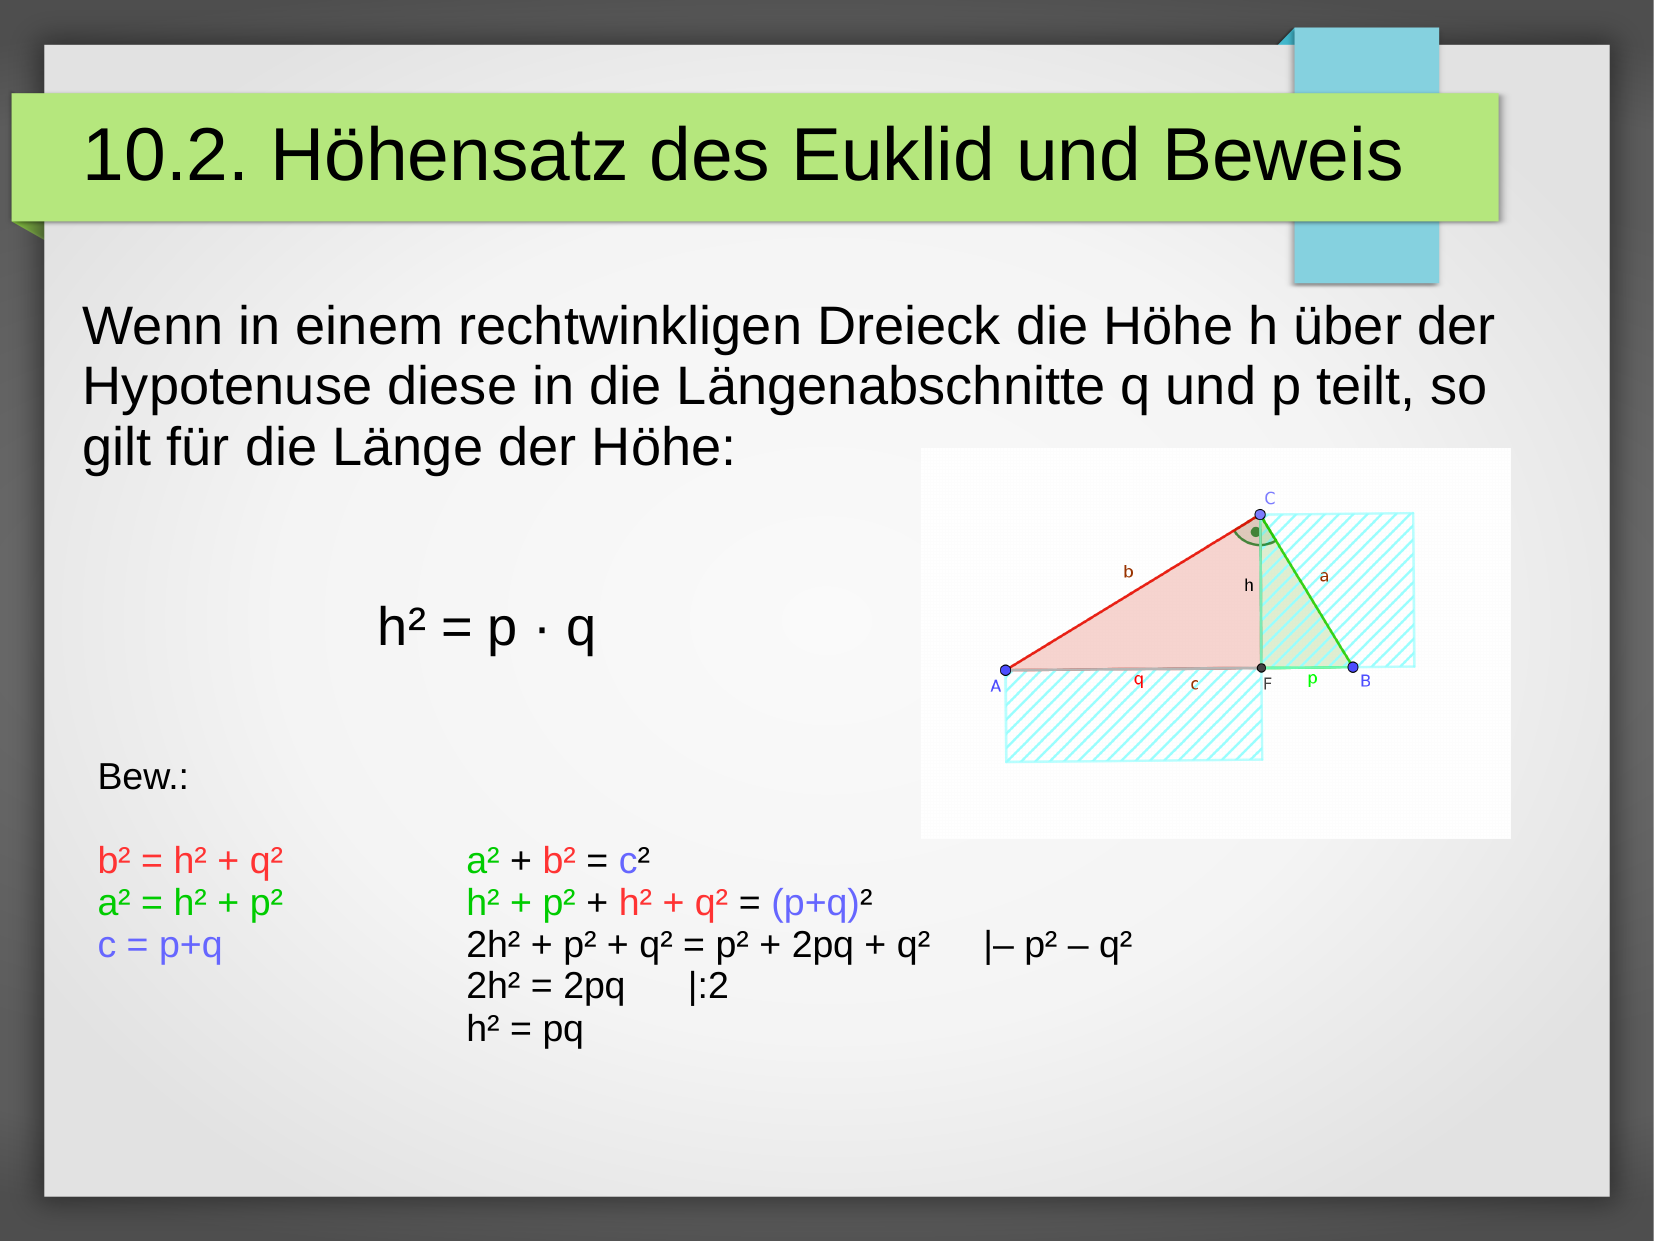

10.2. Höhensatz des Euklid und Beweis
# Wenn in einem rechtwinkligen Dreieck die Höhe h über der Hypotenuse diese in die Längenabschnitte q und p teilt, so gilt für die Länge der Höhe:
 				h² = p · q
Bew.:
b² = h² + q²			a² + b² = c²
a² = h² + p² 			h² + p² + h² + q² = (p+q)²
c = p+q				2h² + p² + q² = p² + 2pq + q²	|– p² – q²
 					2h² = 2pq	|:2
 					h² = pq